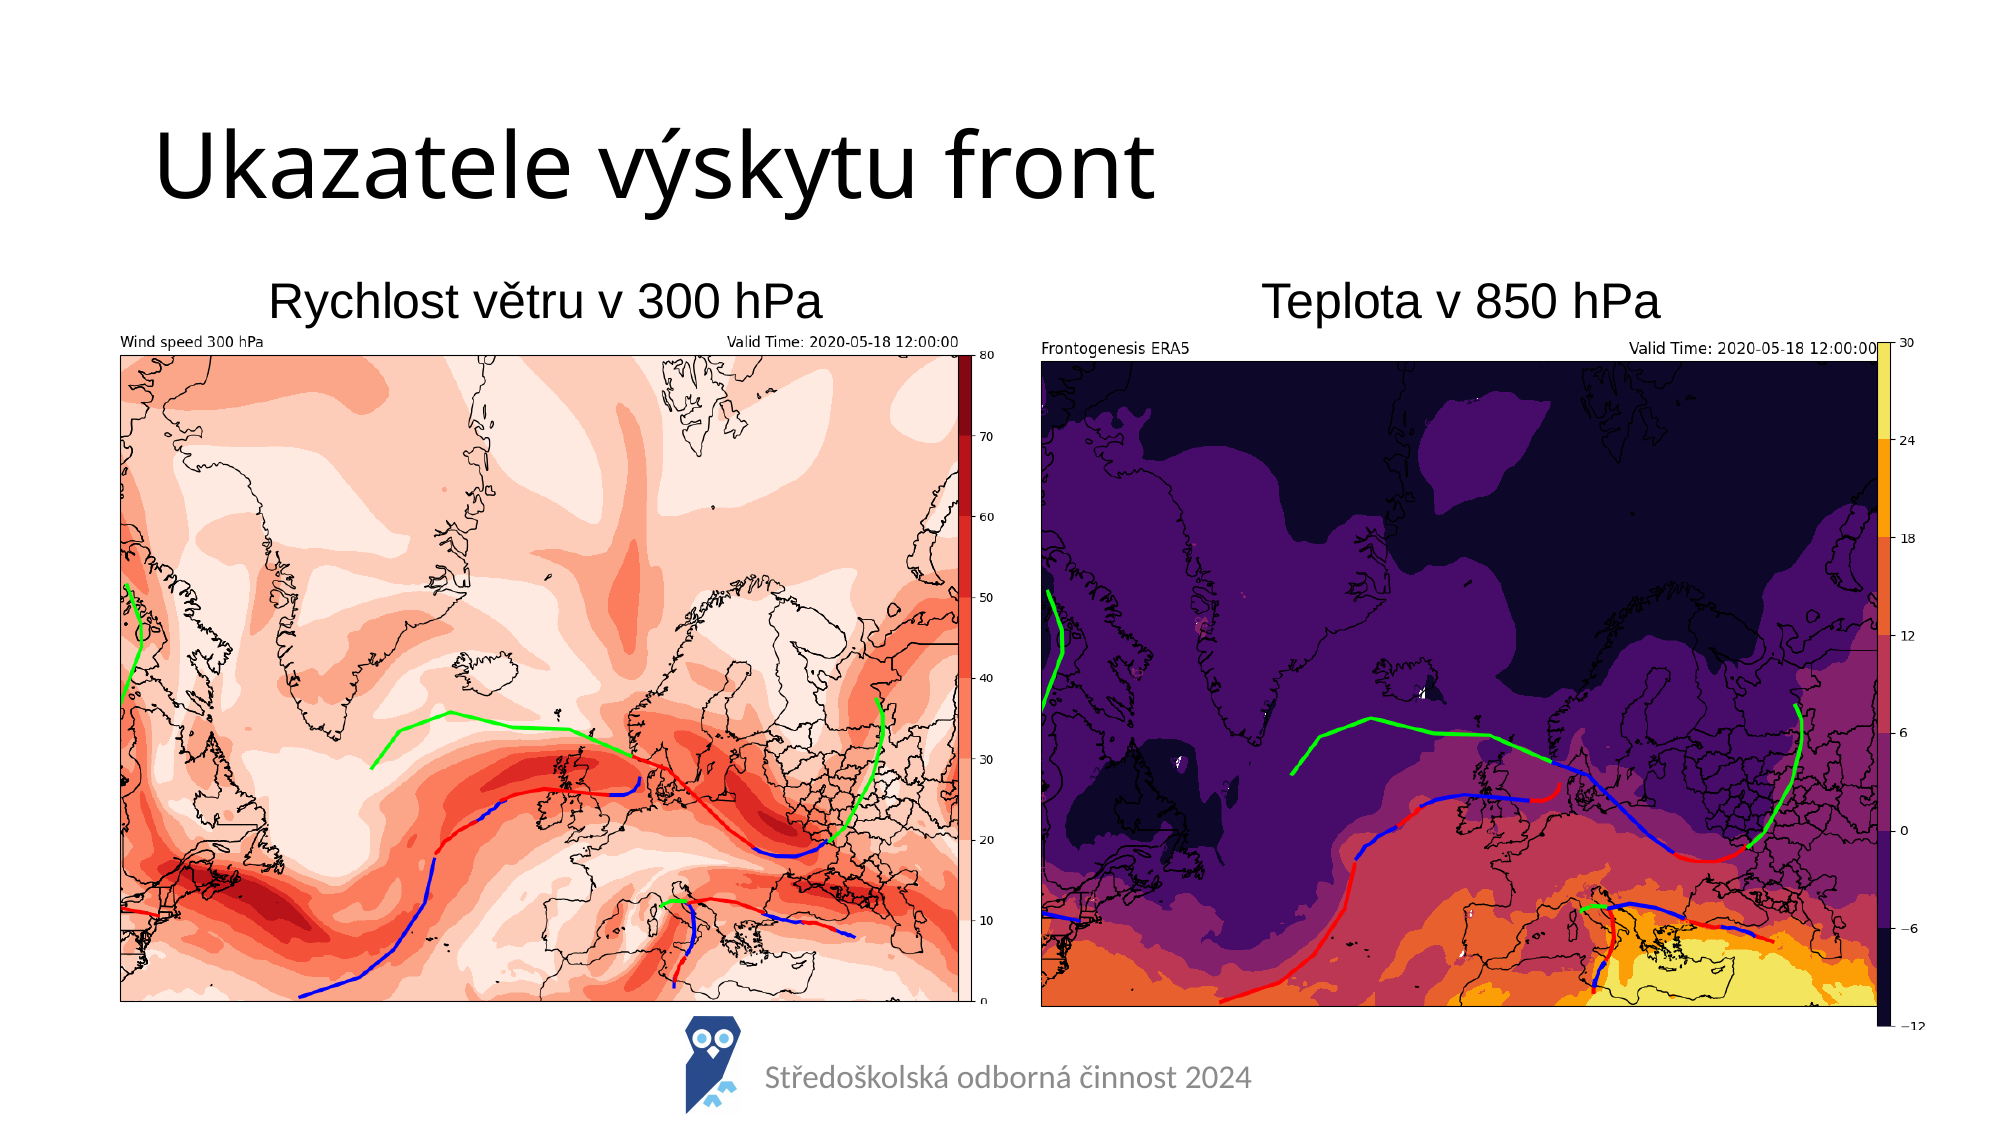

# Ukazatele výskytu front
Rychlost větru v 300 hPa
Teplota v 850 hPa
Středoškolská odborná činnost 2024